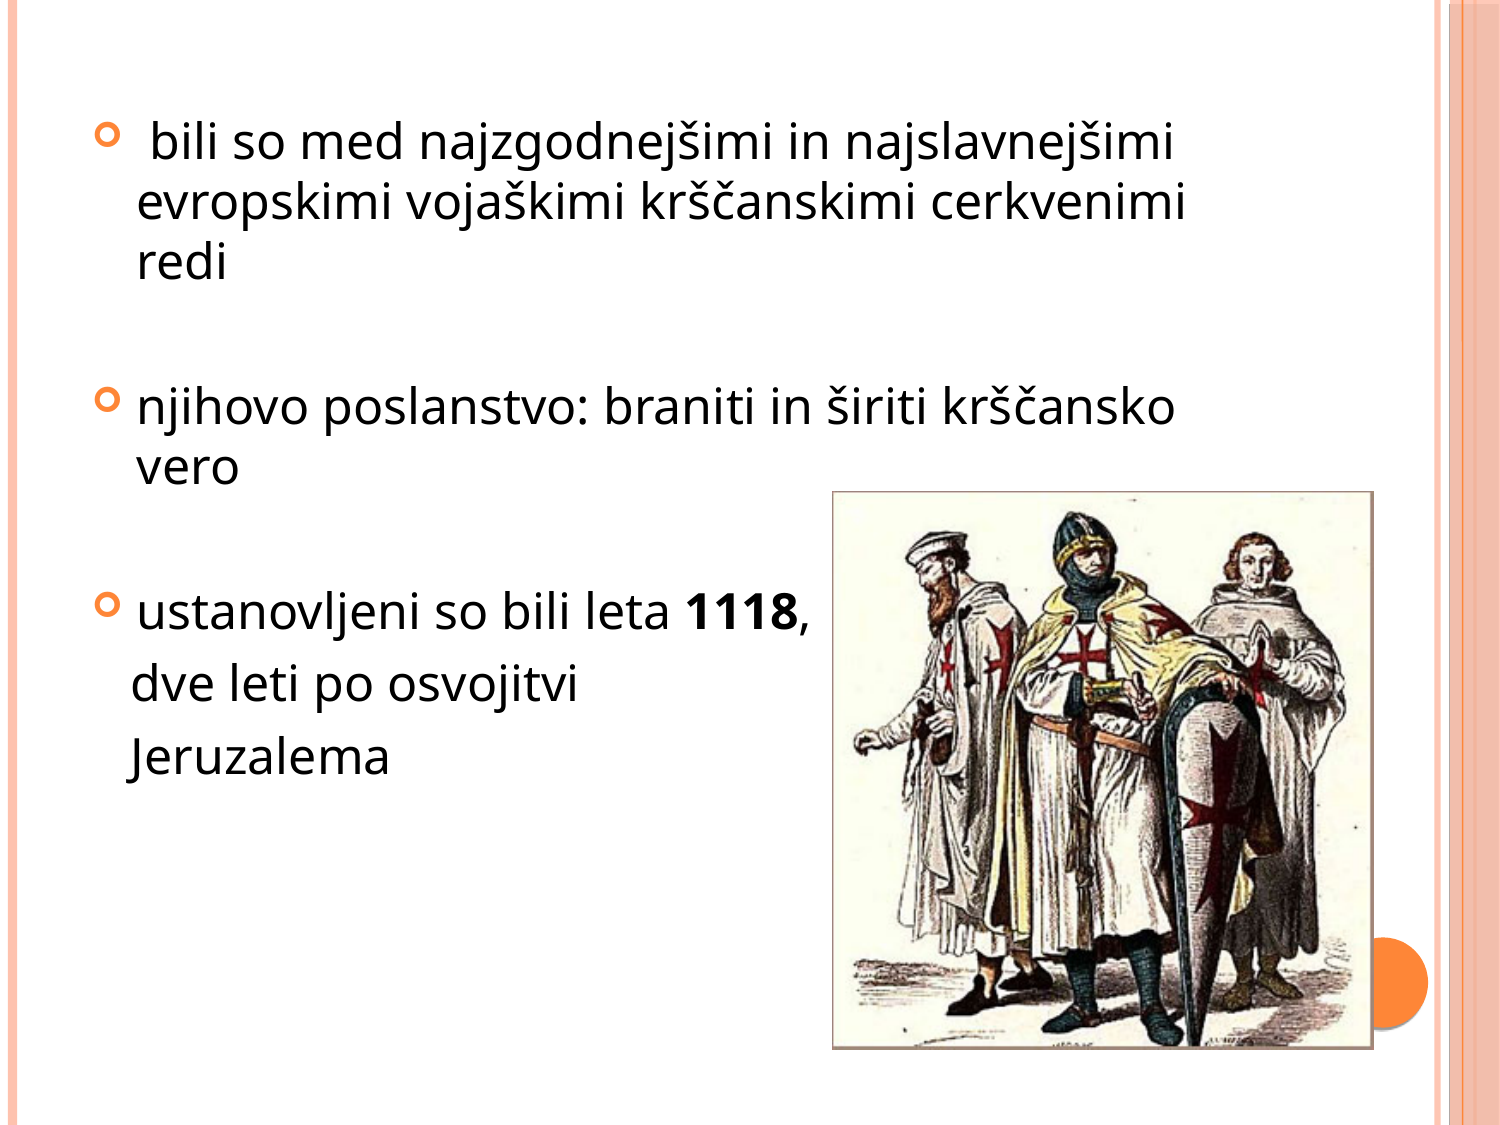

#
 bili so med najzgodnejšimi in najslavnejšimi evropskimi vojaškimi krščanskimi cerkvenimi redi
njihovo poslanstvo: braniti in širiti krščansko vero
ustanovljeni so bili leta 1118,
 dve leti po osvojitvi
 Jeruzalema